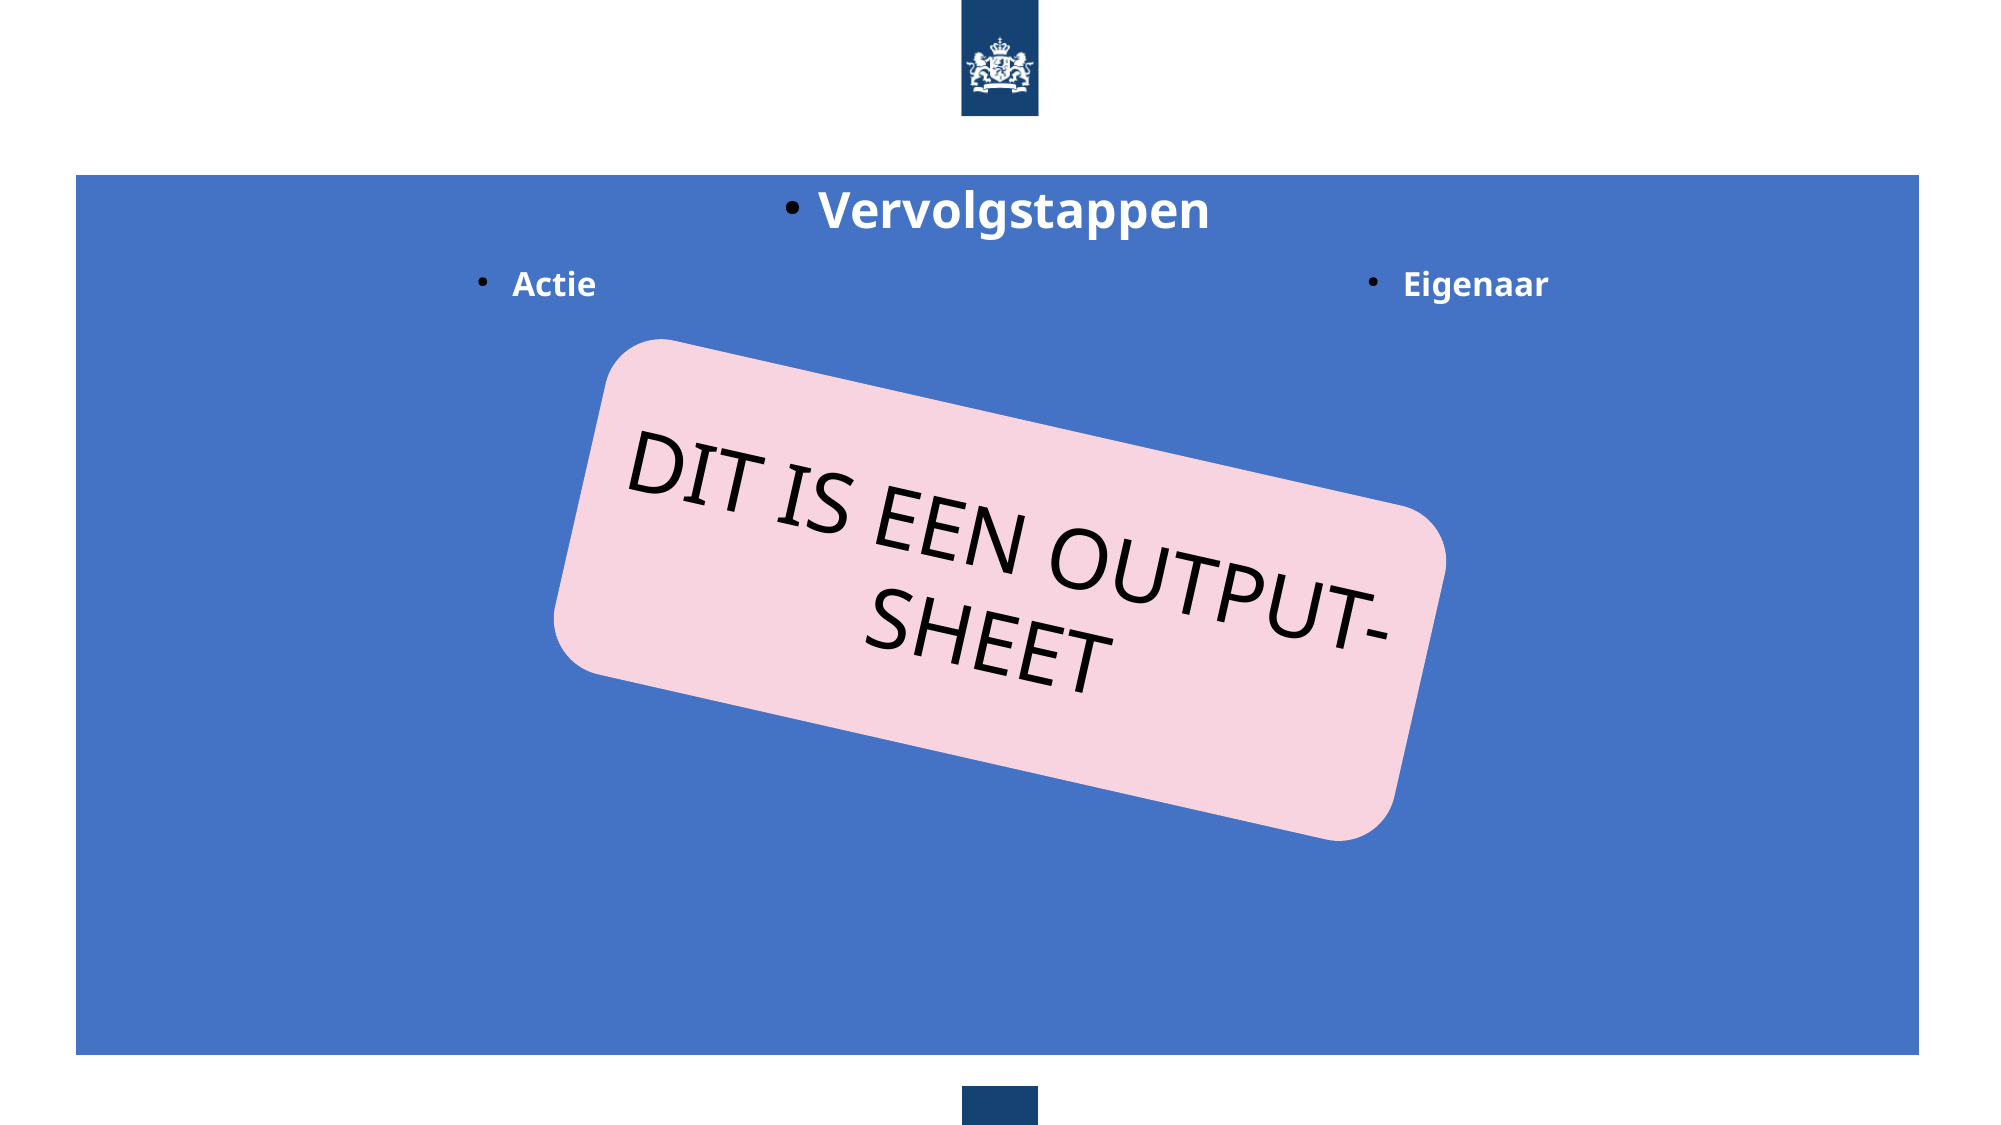

| Vervolgstappen | |
| --- | --- |
| Actie | Eigenaar |
| | |
| | |
| | |
| | |
| | |
| | |
| | |
| | |
| | |
| | |
| | |
DIT IS EEN OUTPUT-SHEET